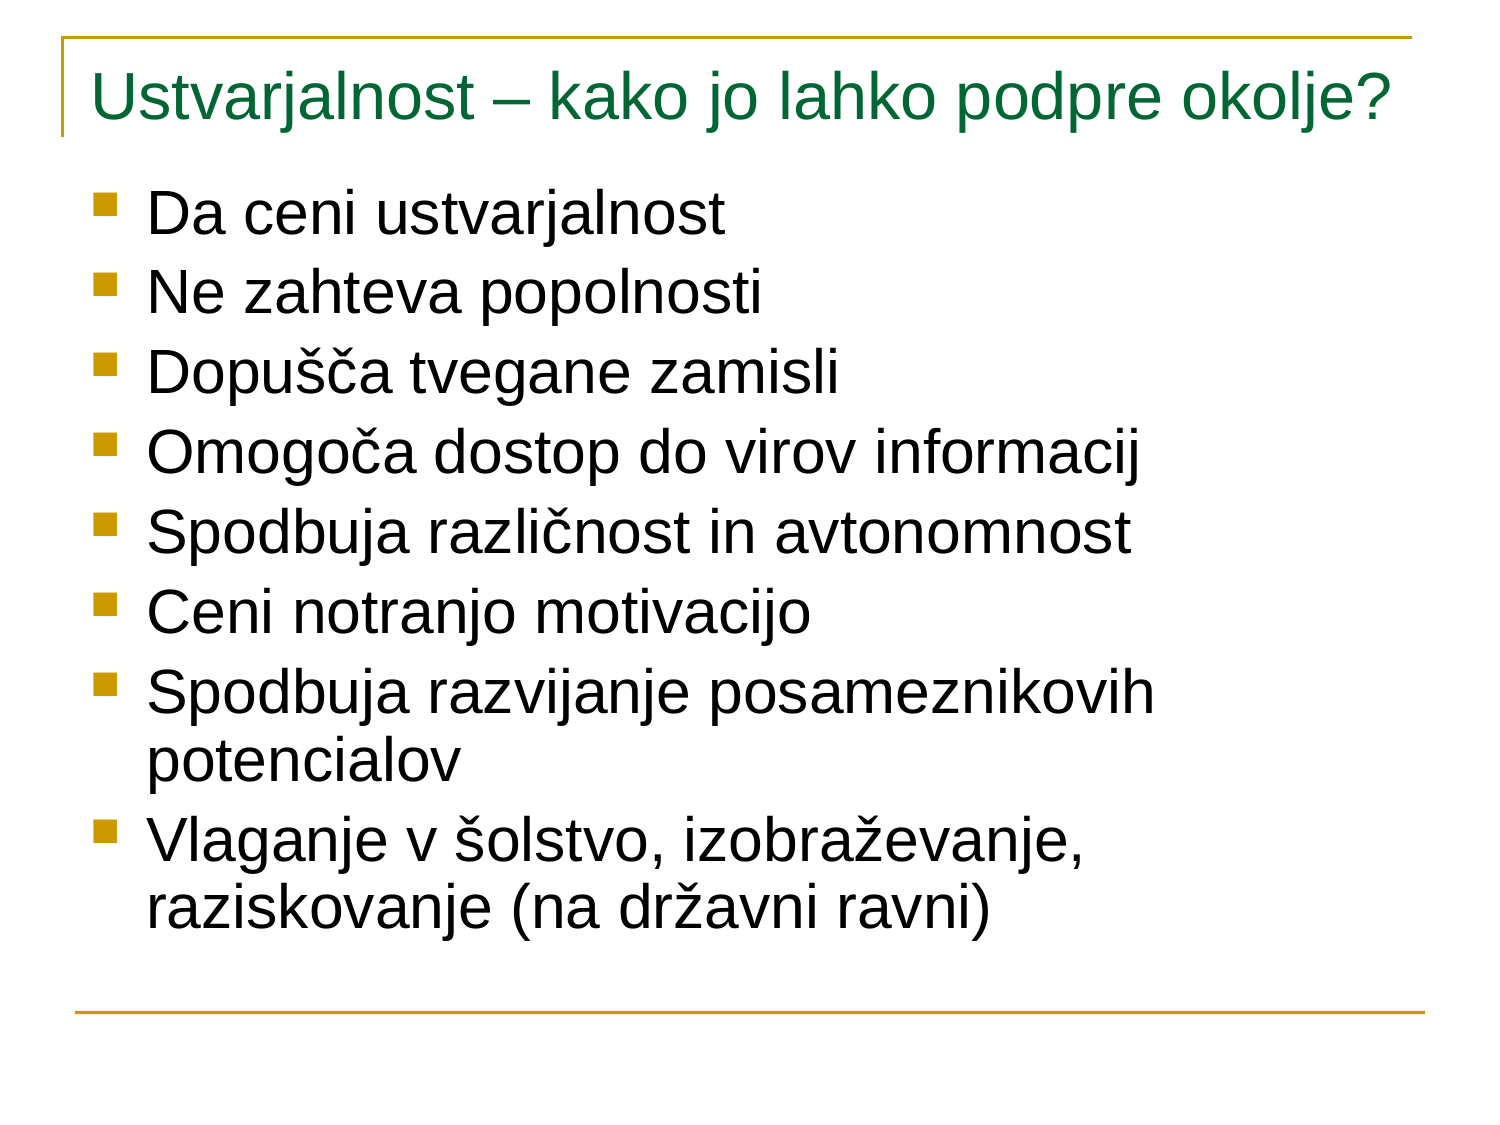

# Ustvarjalnost – kako jo lahko podpre okolje?
Da ceni ustvarjalnost
Ne zahteva popolnosti
Dopušča tvegane zamisli
Omogoča dostop do virov informacij
Spodbuja različnost in avtonomnost
Ceni notranjo motivacijo
Spodbuja razvijanje posameznikovih potencialov
Vlaganje v šolstvo, izobraževanje, raziskovanje (na državni ravni)